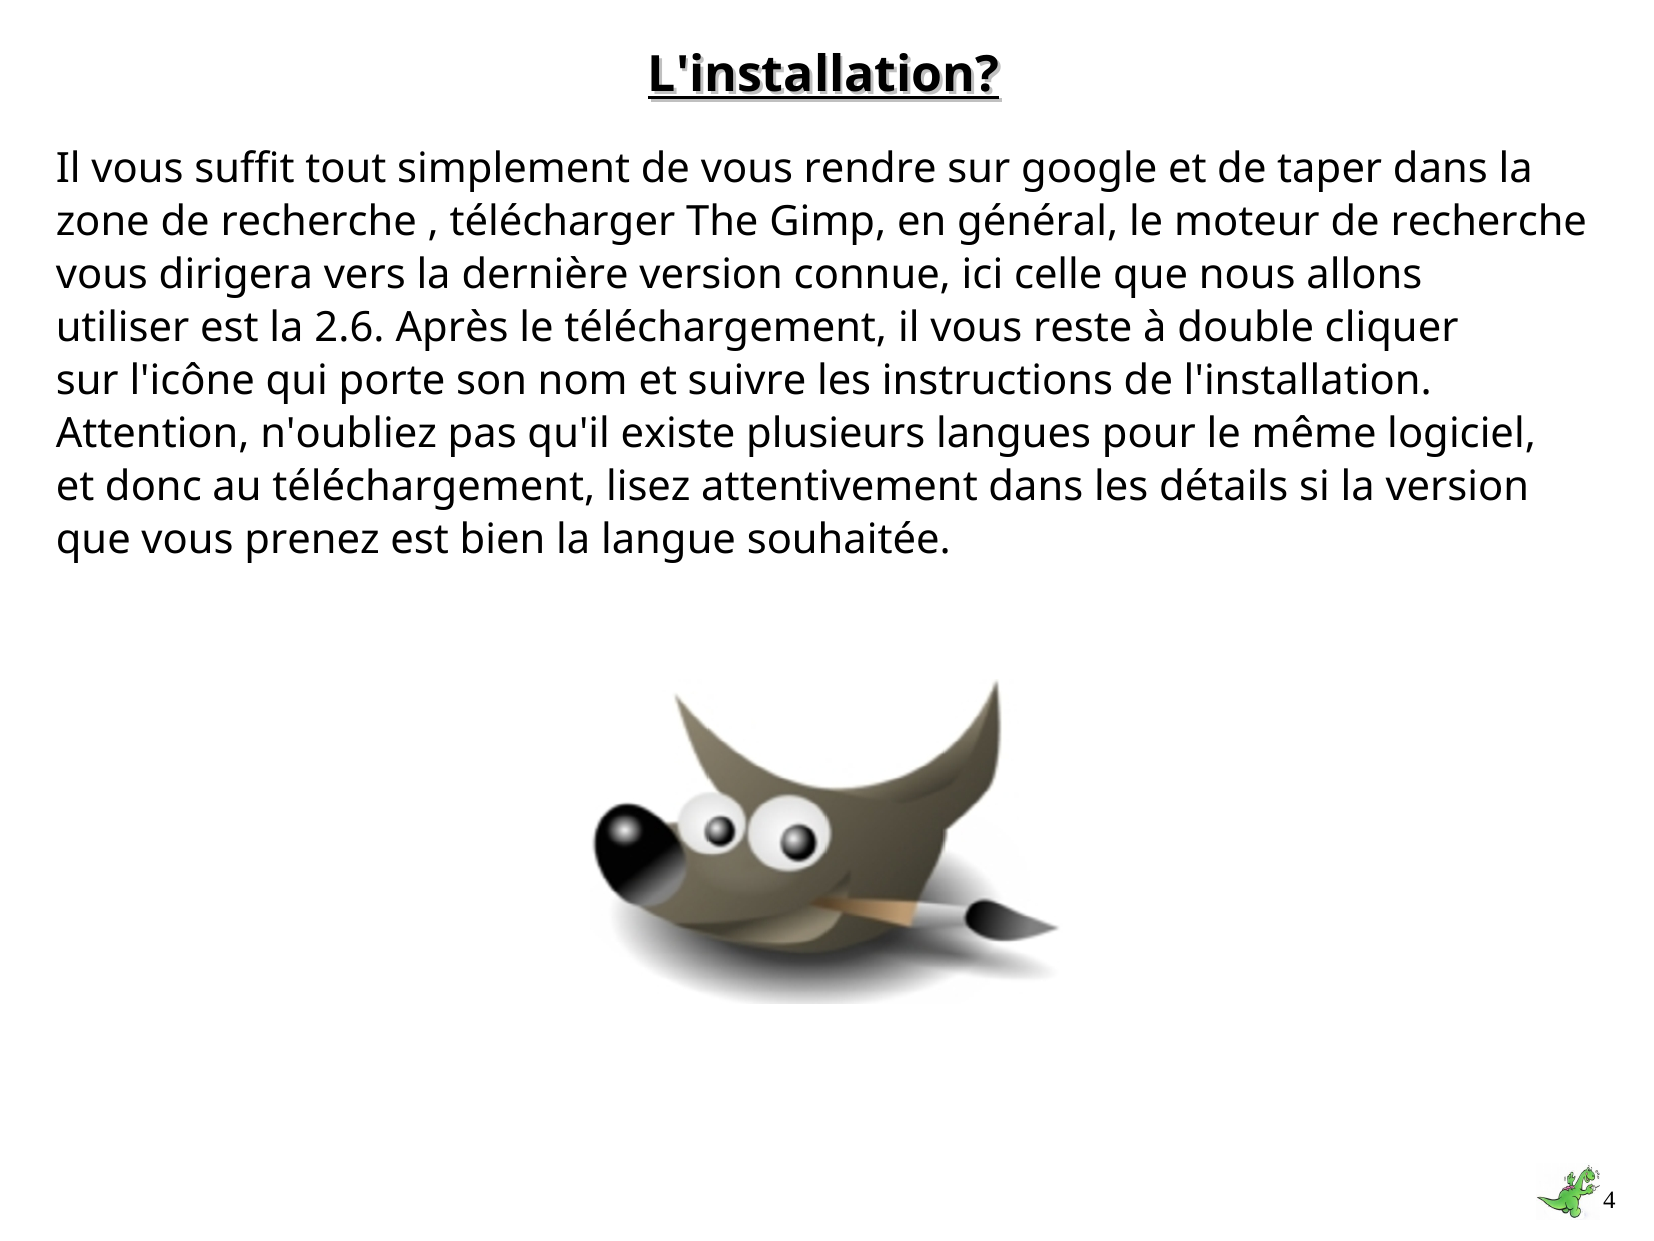

L'installation?
Il vous suffit tout simplement de vous rendre sur google et de taper dans la
zone de recherche , télécharger The Gimp, en général, le moteur de recherche
vous dirigera vers la dernière version connue, ici celle que nous allons
utiliser est la 2.6. Après le téléchargement, il vous reste à double cliquer
sur l'icône qui porte son nom et suivre les instructions de l'installation.
Attention, n'oubliez pas qu'il existe plusieurs langues pour le même logiciel,
et donc au téléchargement, lisez attentivement dans les détails si la version
que vous prenez est bien la langue souhaitée.
4